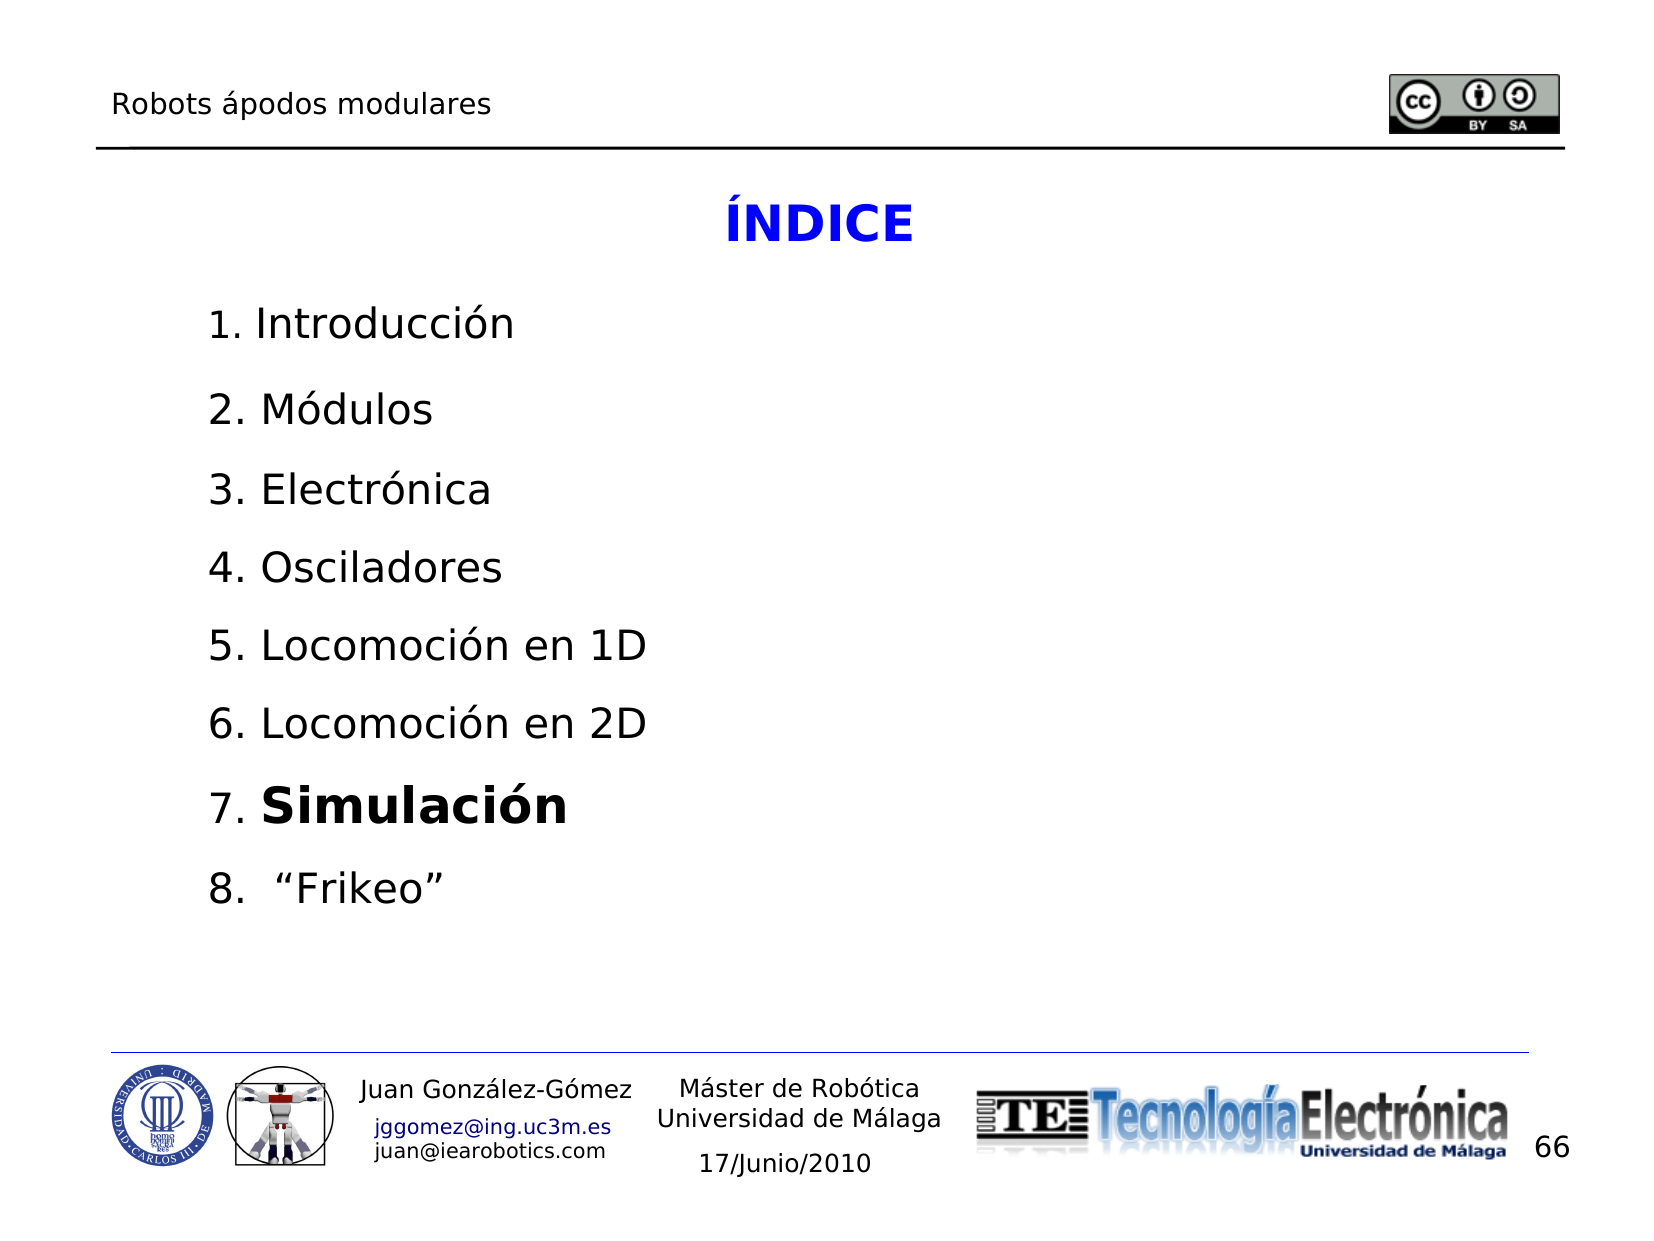

Robots ápodos modulares
ÍNDICE
 Introducción
 Módulos
 Electrónica
 Osciladores
 Locomoción en 1D
 Locomoción en 2D
 Simulación
 “Frikeo”
Máster de Robótica
Universidad de Málaga
Juan González-Gómez
jggomez@ing.uc3m.es
juan@iearobotics.com
66
 17/Junio/2010